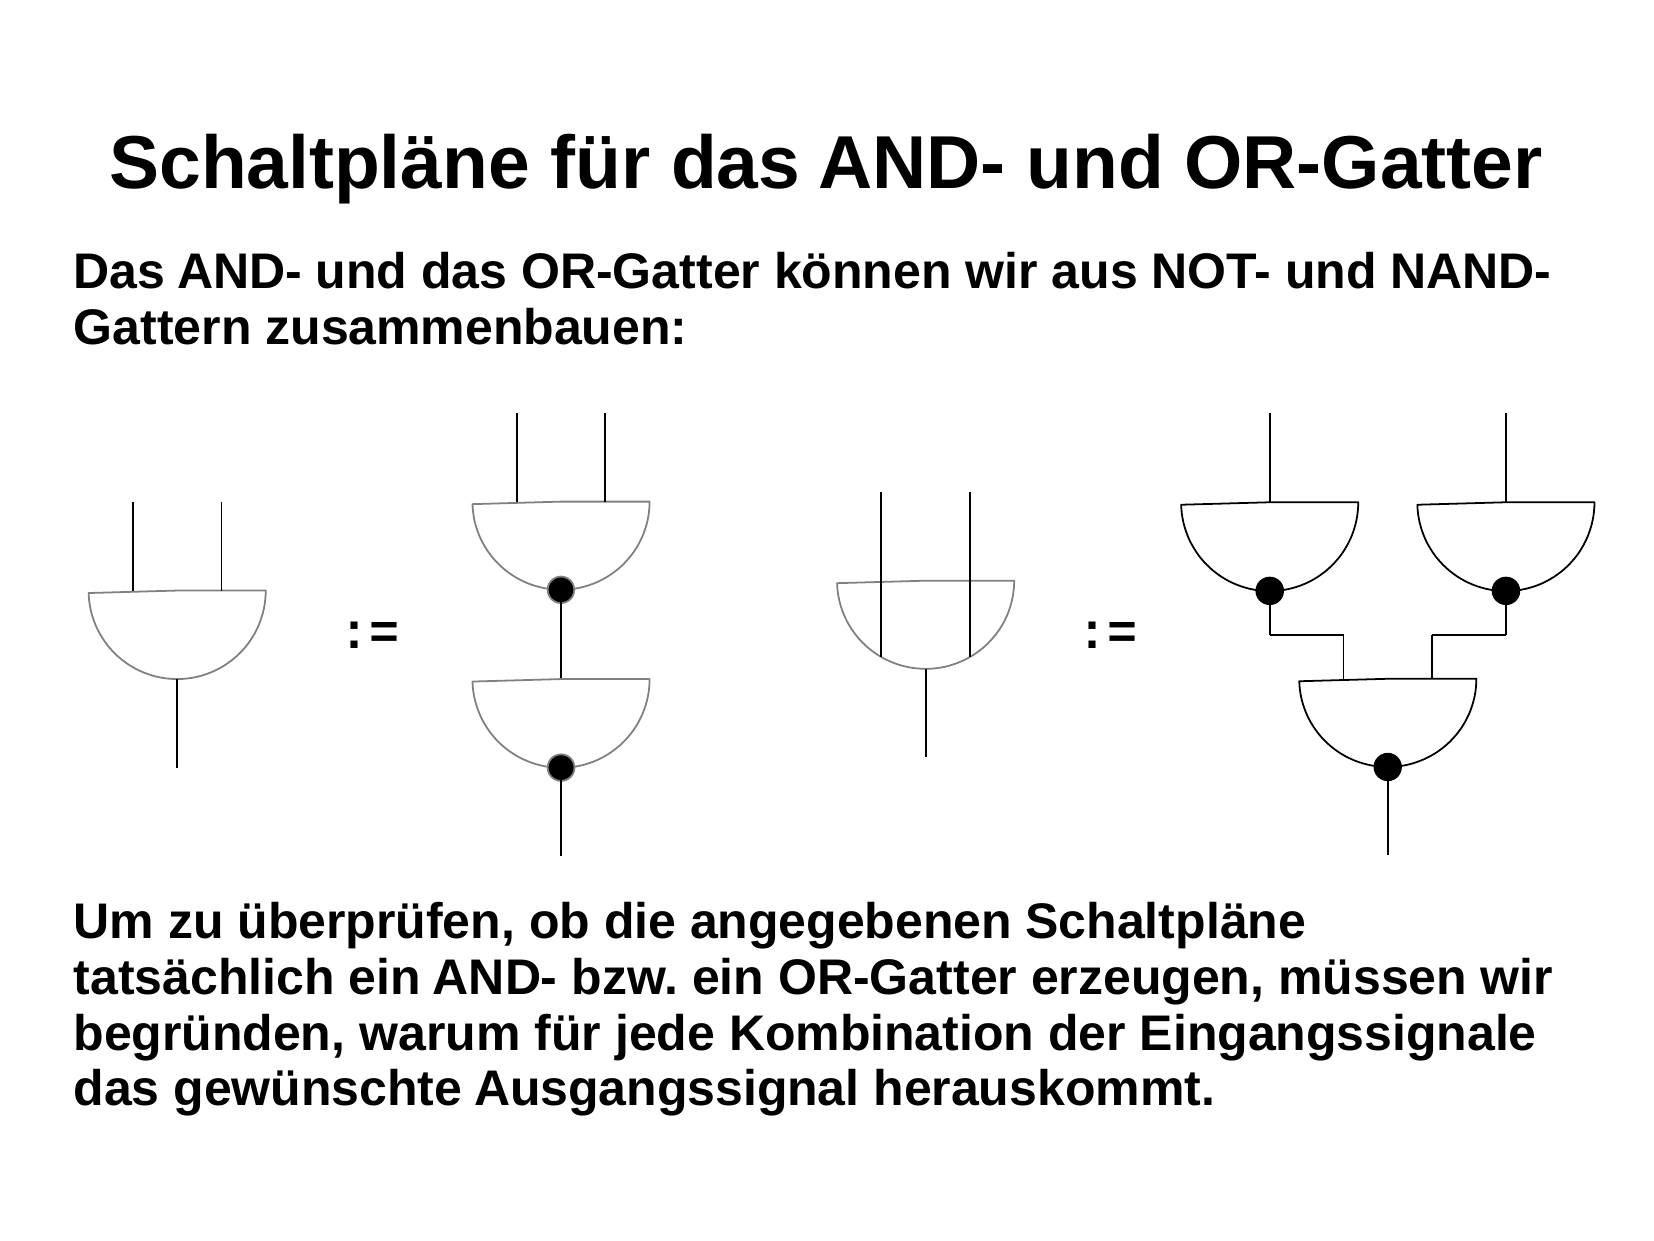

# Schaltpläne für das AND- und OR-Gatter
Das AND- und das OR-Gatter können wir aus NOT- und NAND-Gattern zusammenbauen:
:=
:=
Um zu überprüfen, ob die angegebenen Schaltpläne tatsächlich ein AND- bzw. ein OR-Gatter erzeugen, müssen wir begründen, warum für jede Kombination der Eingangssignale das gewünschte Ausgangssignal herauskommt.